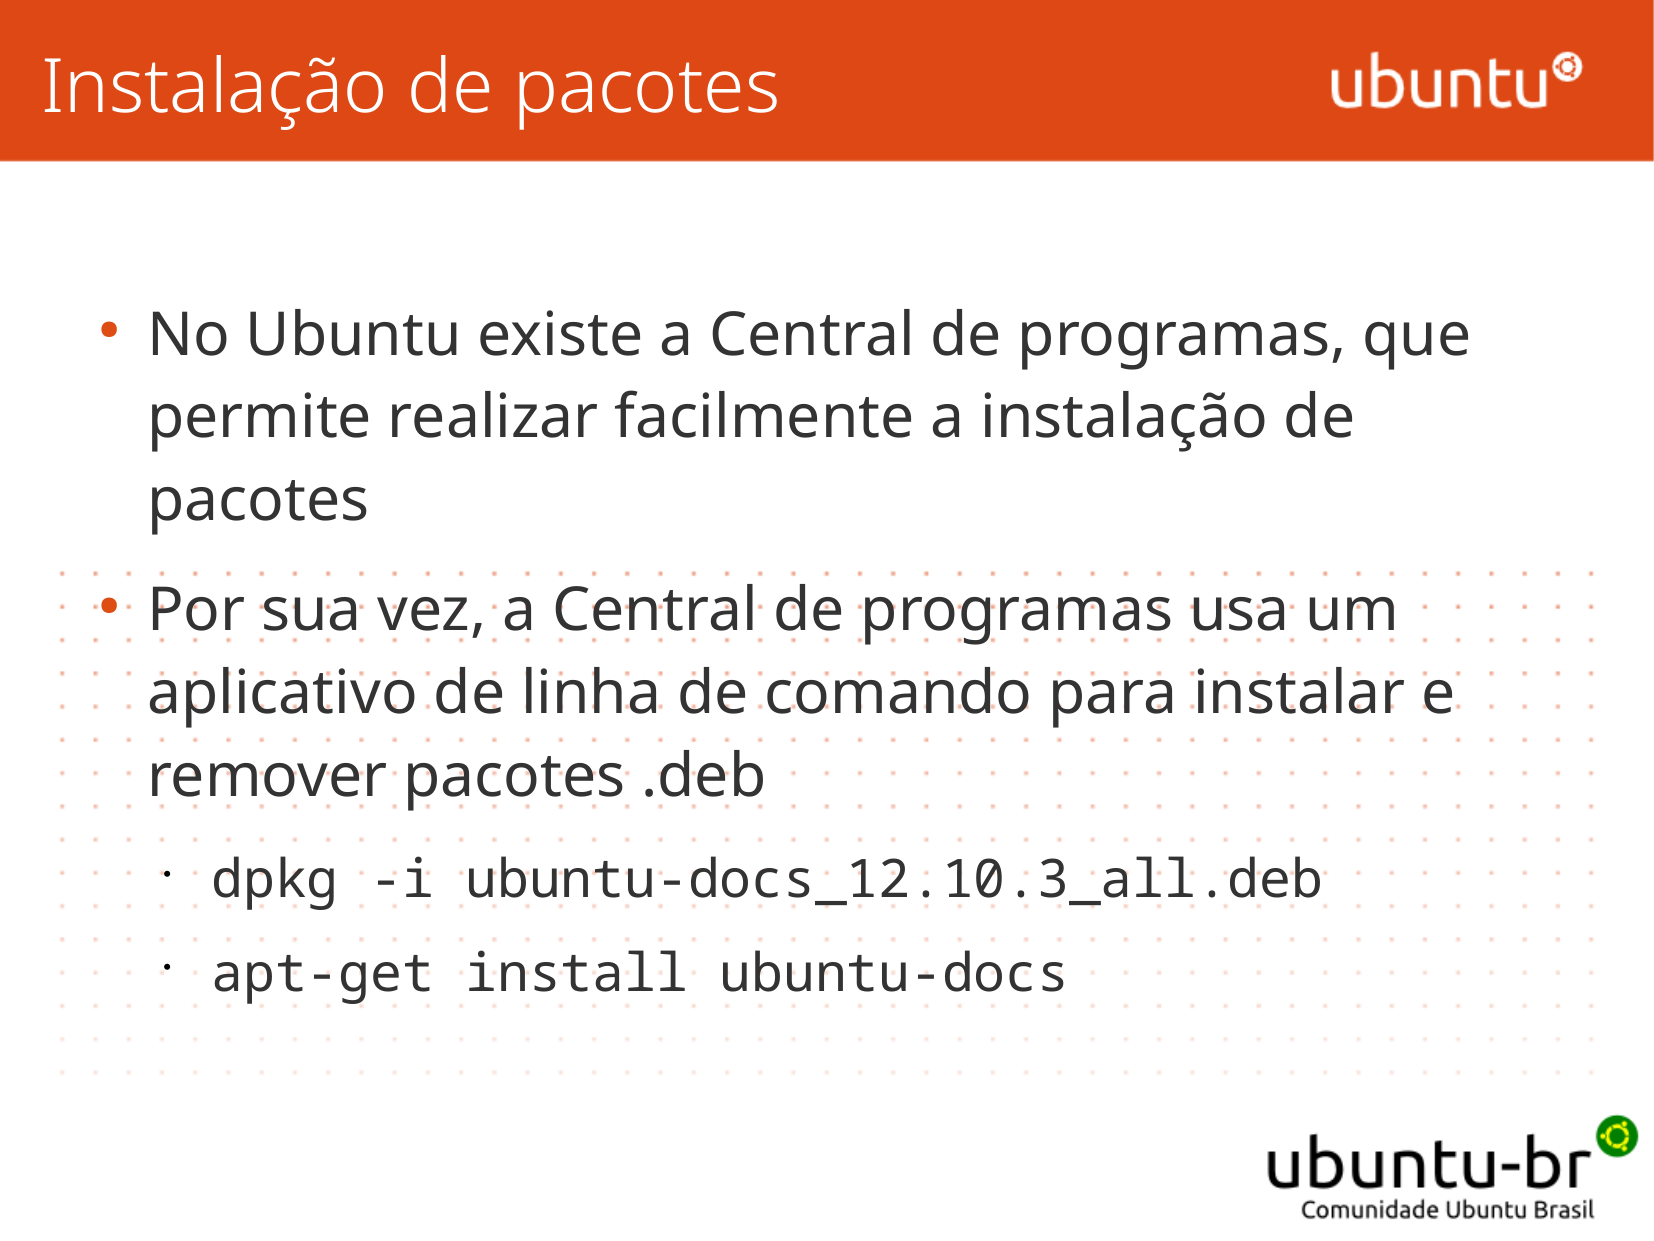

# Instalação de pacotes
No Ubuntu existe a Central de programas, que permite realizar facilmente a instalação de pacotes
Por sua vez, a Central de programas usa um aplicativo de linha de comando para instalar e remover pacotes .deb
dpkg -i ubuntu-docs_12.10.3_all.deb
apt-get install ubuntu-docs